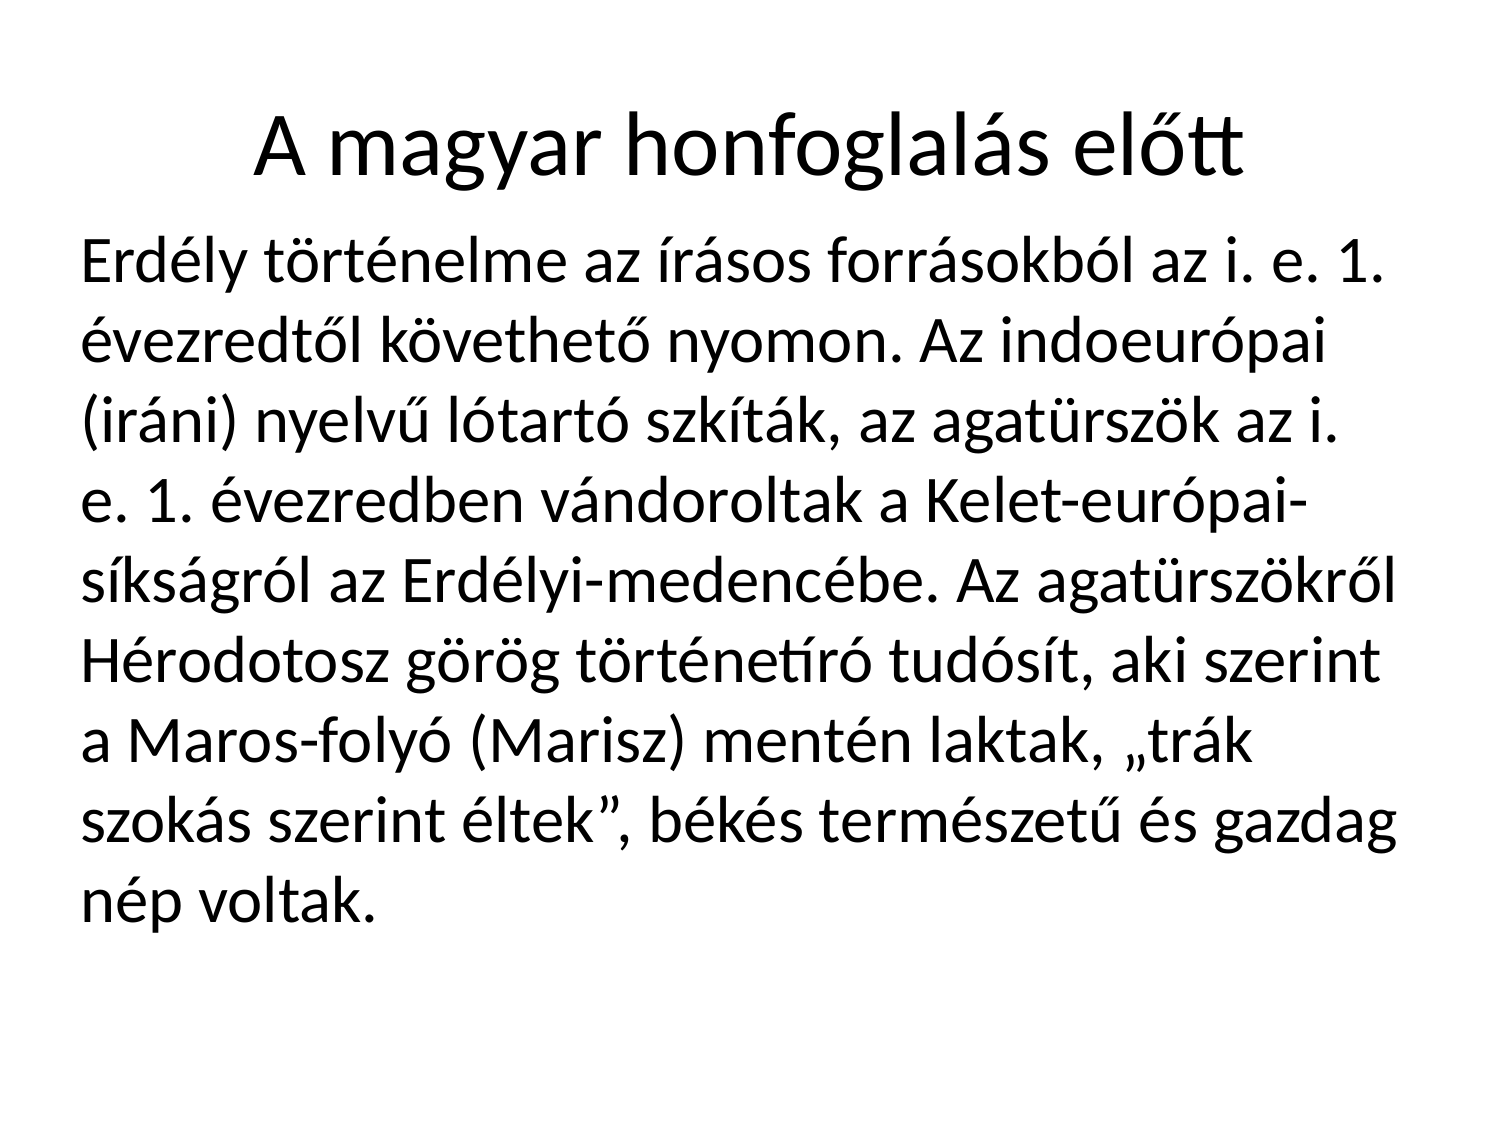

# A magyar honfoglalás előtt
Erdély történelme az írásos forrásokból az i. e. 1. évezredtől követhető nyomon. Az indoeurópai (iráni) nyelvű lótartó szkíták, az agatürszök az i. e. 1. évezredben vándoroltak a Kelet-európai-síkságról az Erdélyi-medencébe. Az agatürszökről Hérodotosz görög történetíró tudósít, aki szerint a Maros-folyó (Marisz) mentén laktak, „trák szokás szerint éltek”, békés természetű és gazdag nép voltak.